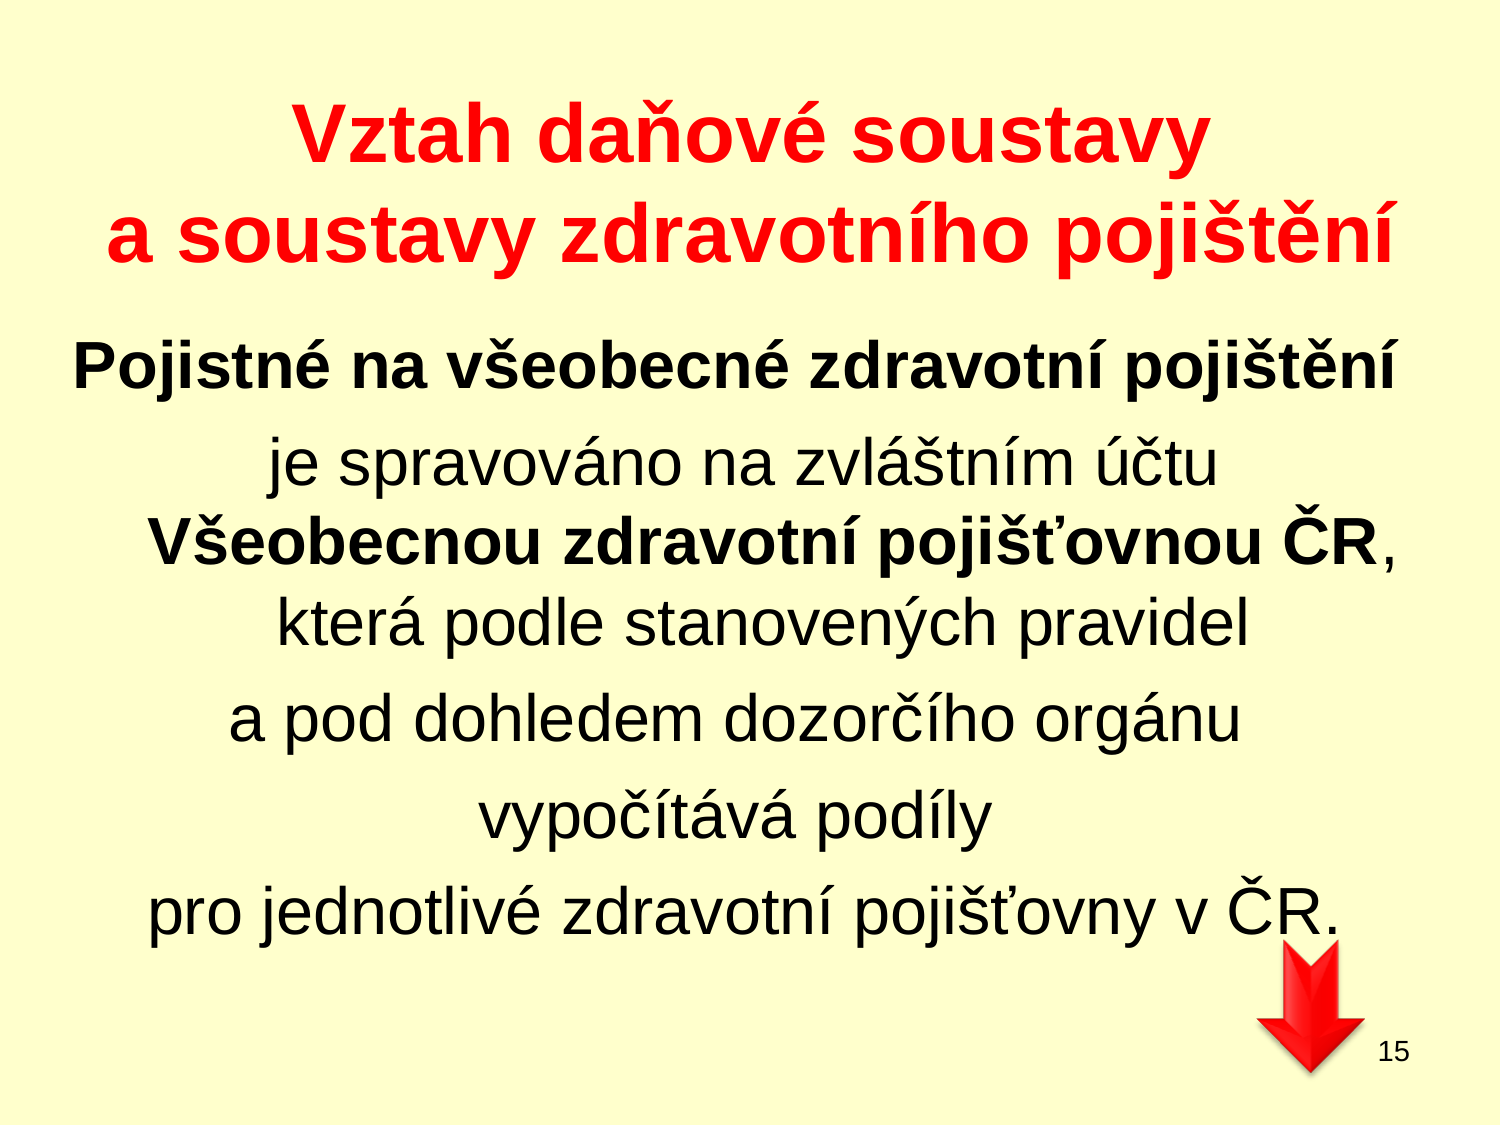

# Vztah daňové soustavy a soustavy zdravotního pojištění
Pojistné na všeobecné zdravotní pojištění
je spravováno na zvláštním účtu Všeobecnou zdravotní pojišťovnou ČR, která podle stanovených pravidel
a pod dohledem dozorčího orgánu
vypočítává podíly
pro jednotlivé zdravotní pojišťovny v ČR.